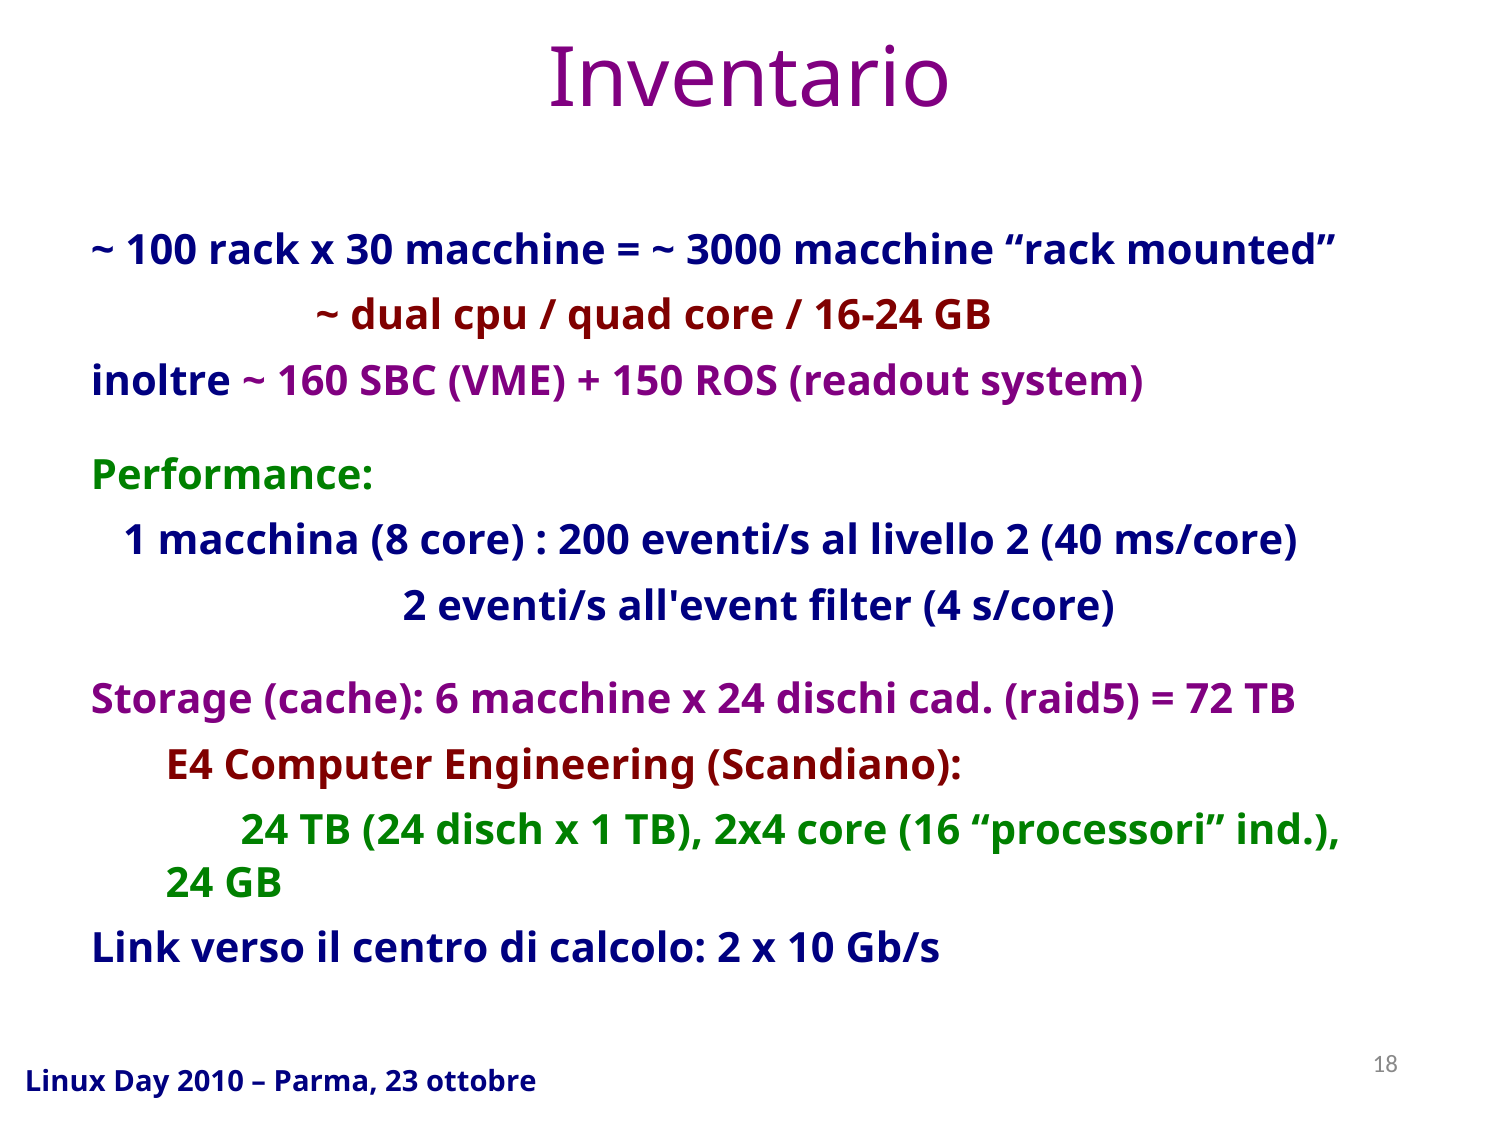

Inventario
# ~ 100 rack x 30 macchine = ~ 3000 macchine “rack mounted”
			~ dual cpu / quad core / 16-24 GB
inoltre ~ 160 SBC (VME) + 150 ROS (readout system)‏
Performance:
 1 macchina (8 core) : 200 eventi/s al livello 2 (40 ms/core)
 2 eventi/s all'event filter (4 s/core)‏
Storage (cache): 6 macchine x 24 dischi cad. (raid5) = 72 TB
	E4 Computer Engineering (Scandiano):
		24 TB (24 disch x 1 TB), 2x4 core (16 “processori” ind.), 24 GB
Link verso il centro di calcolo: 2 x 10 Gb/s
18